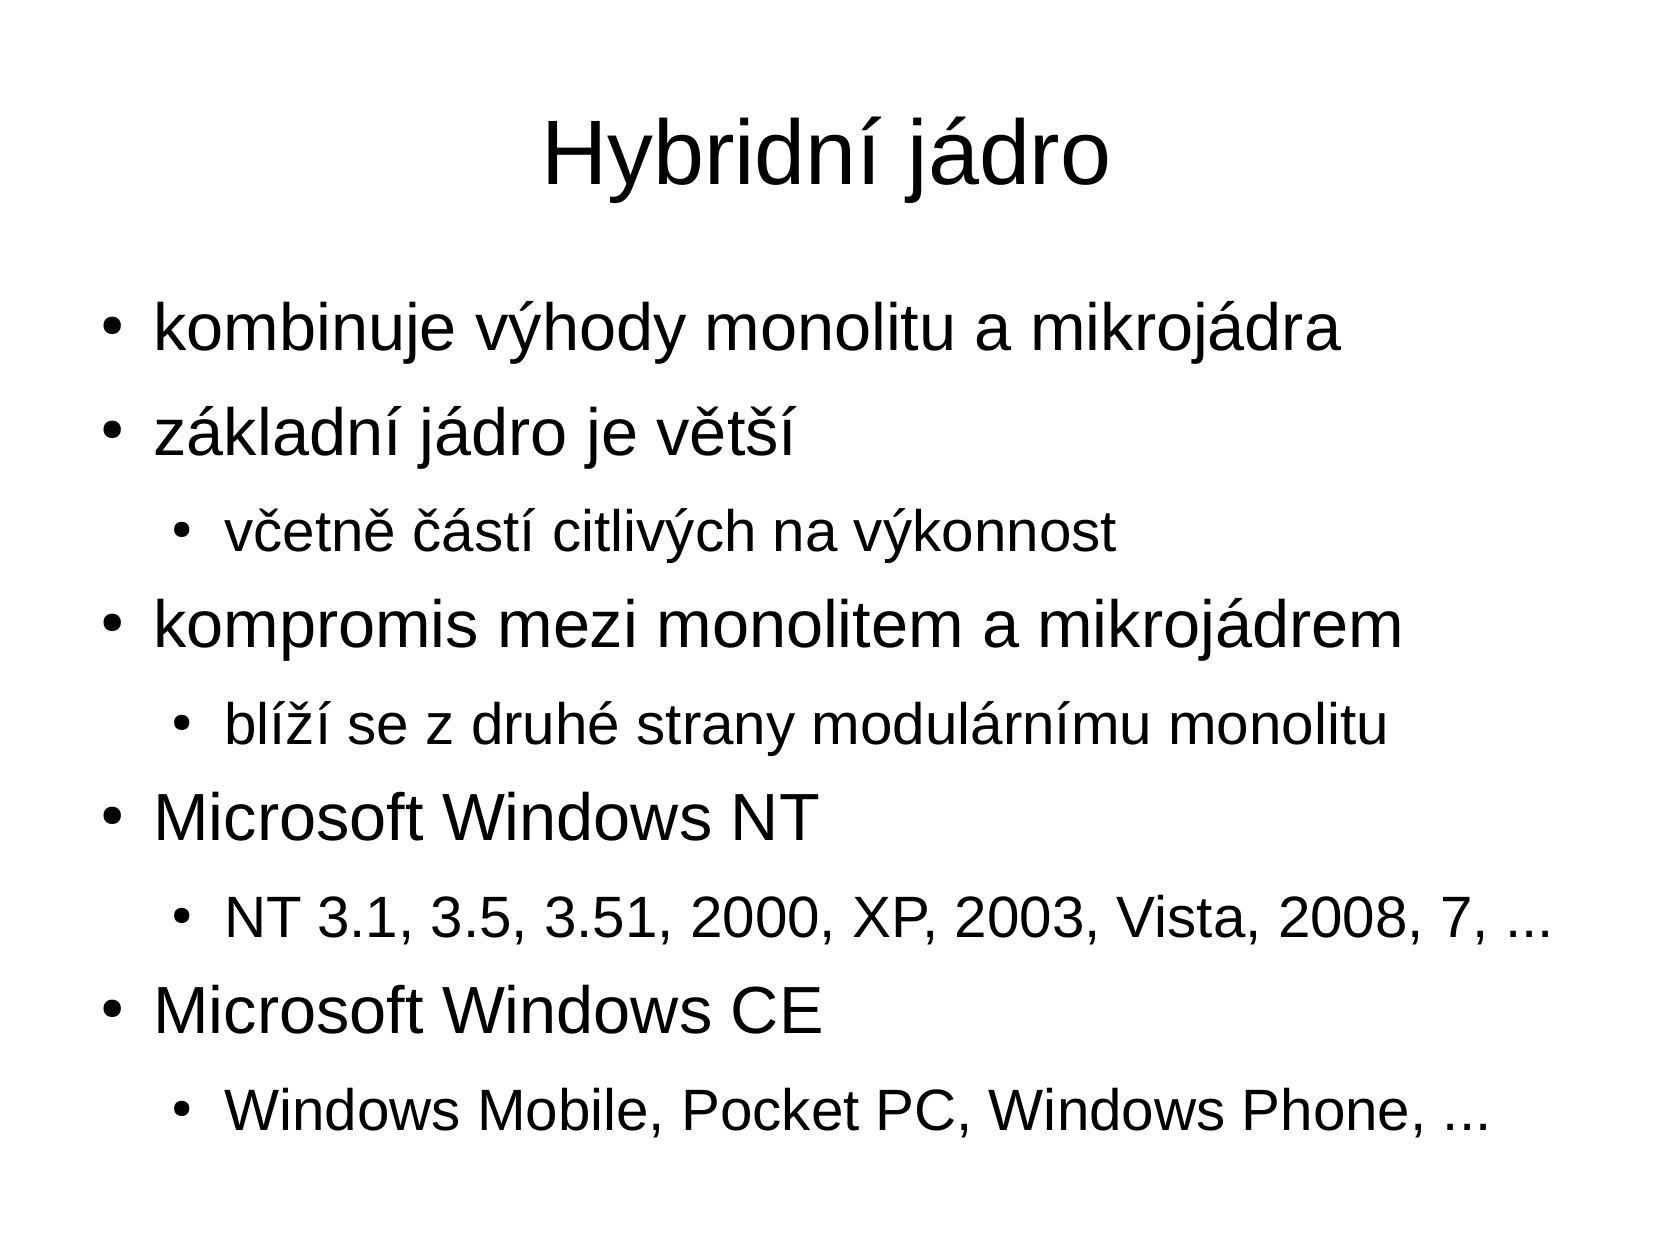

# Hybridní jádro
kombinuje výhody monolitu a mikrojádra
základní jádro je větší
včetně částí citlivých na výkonnost
kompromis mezi monolitem a mikrojádrem
blíží se z druhé strany modulárnímu monolitu
Microsoft Windows NT
NT 3.1, 3.5, 3.51, 2000, XP, 2003, Vista, 2008, 7, ...
Microsoft Windows CE
Windows Mobile, Pocket PC, Windows Phone, ...